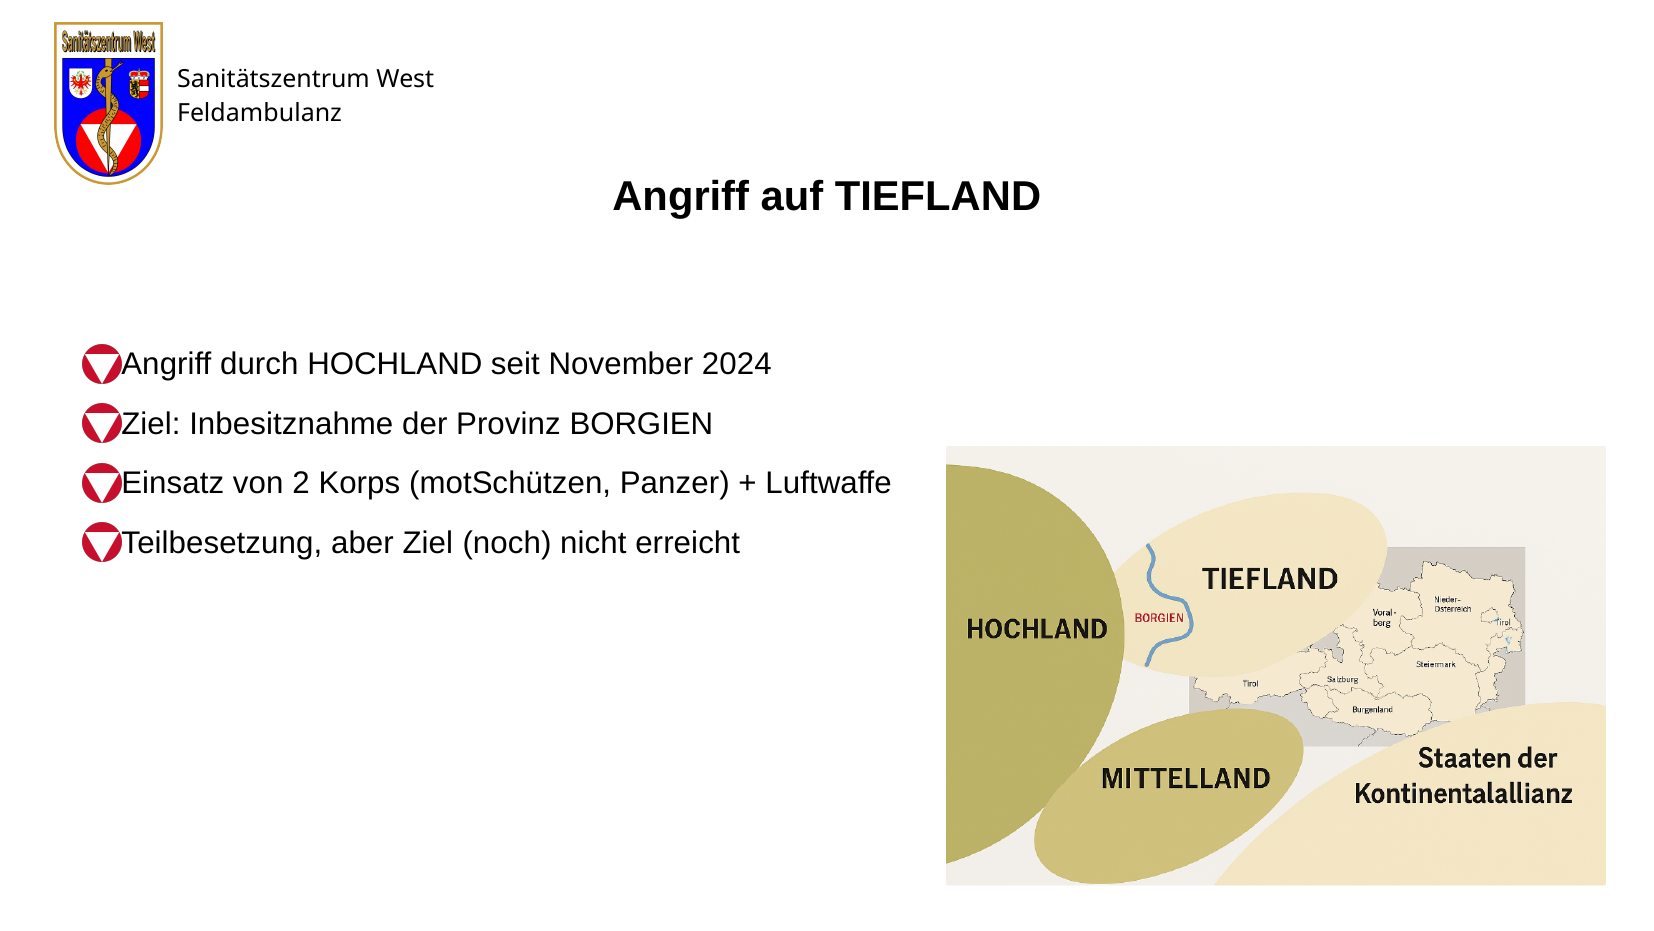

# Angriff auf TIEFLAND
Angriff durch HOCHLAND seit November 2024
Ziel: Inbesitznahme der Provinz BORGIEN
Einsatz von 2 Korps (motSchützen, Panzer) + Luftwaffe
Teilbesetzung, aber Ziel (noch) nicht erreicht